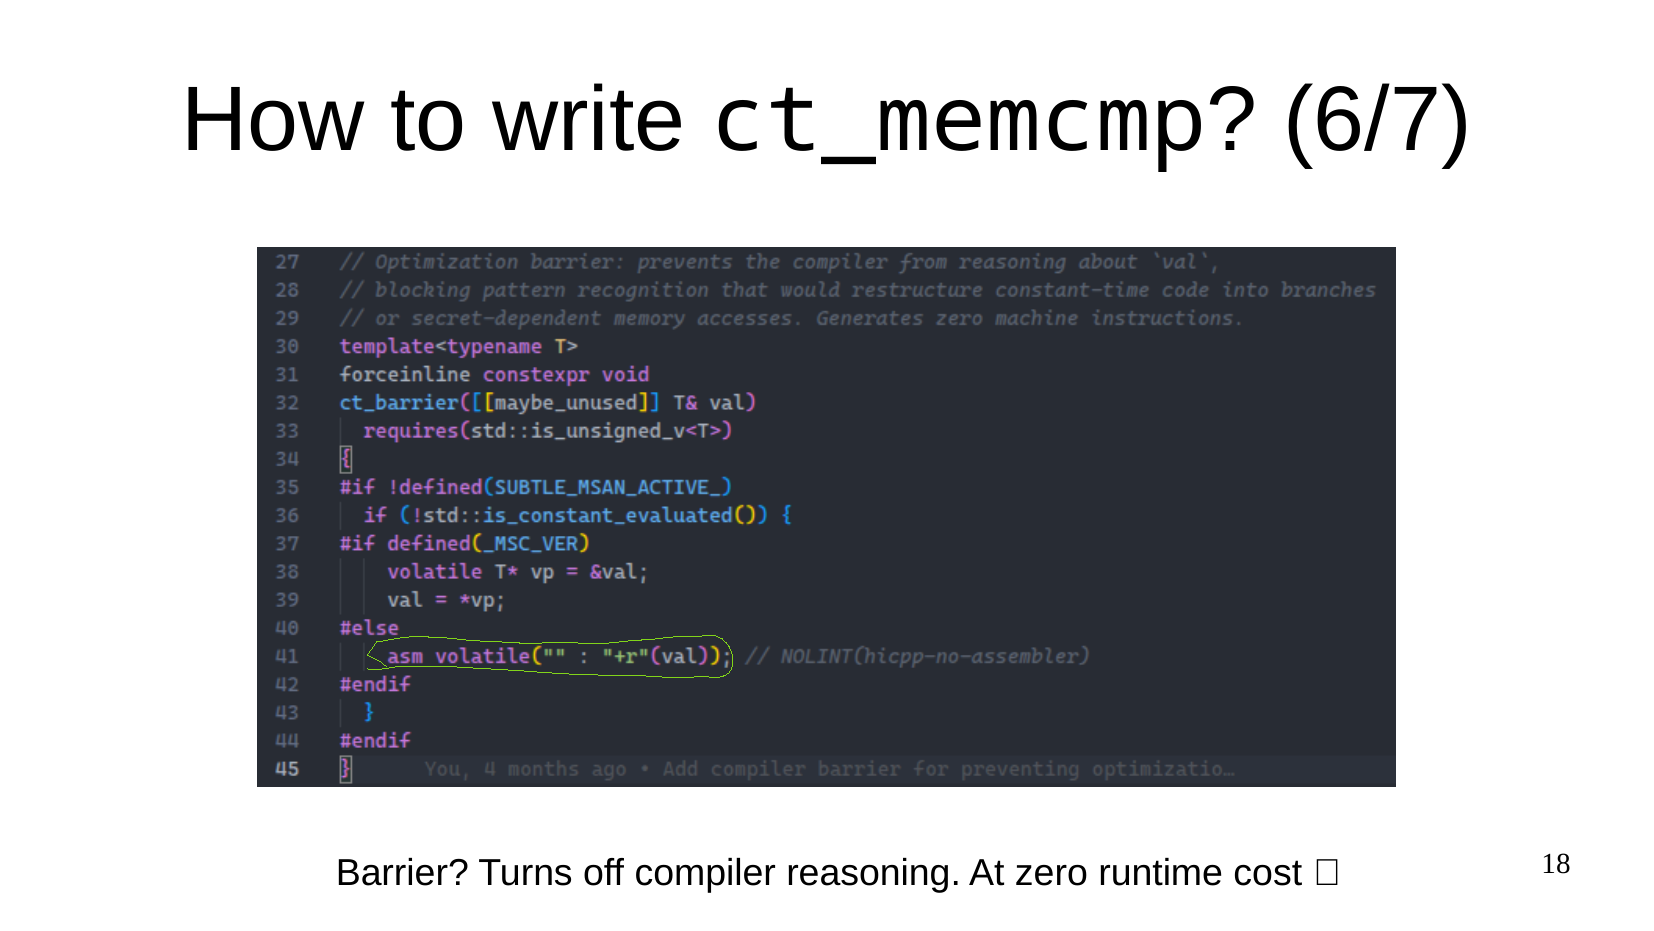

# How to write ct_memcmp? (6/7)
Barrier? Turns off compiler reasoning. At zero runtime cost 🤩
18